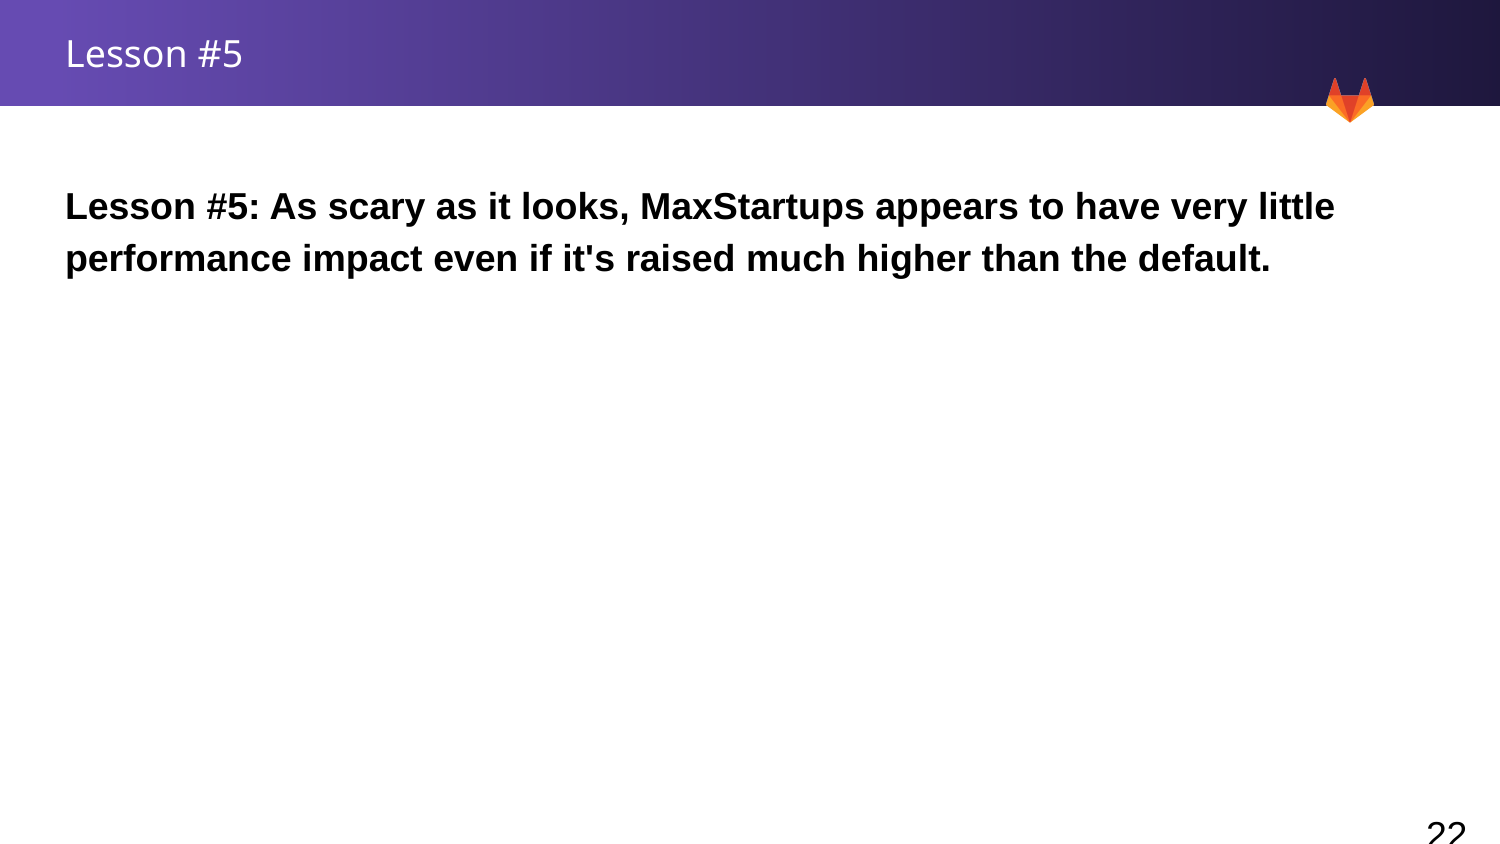

# Lesson #5
Lesson #5: As scary as it looks, MaxStartups appears to have very little performance impact even if it's raised much higher than the default.